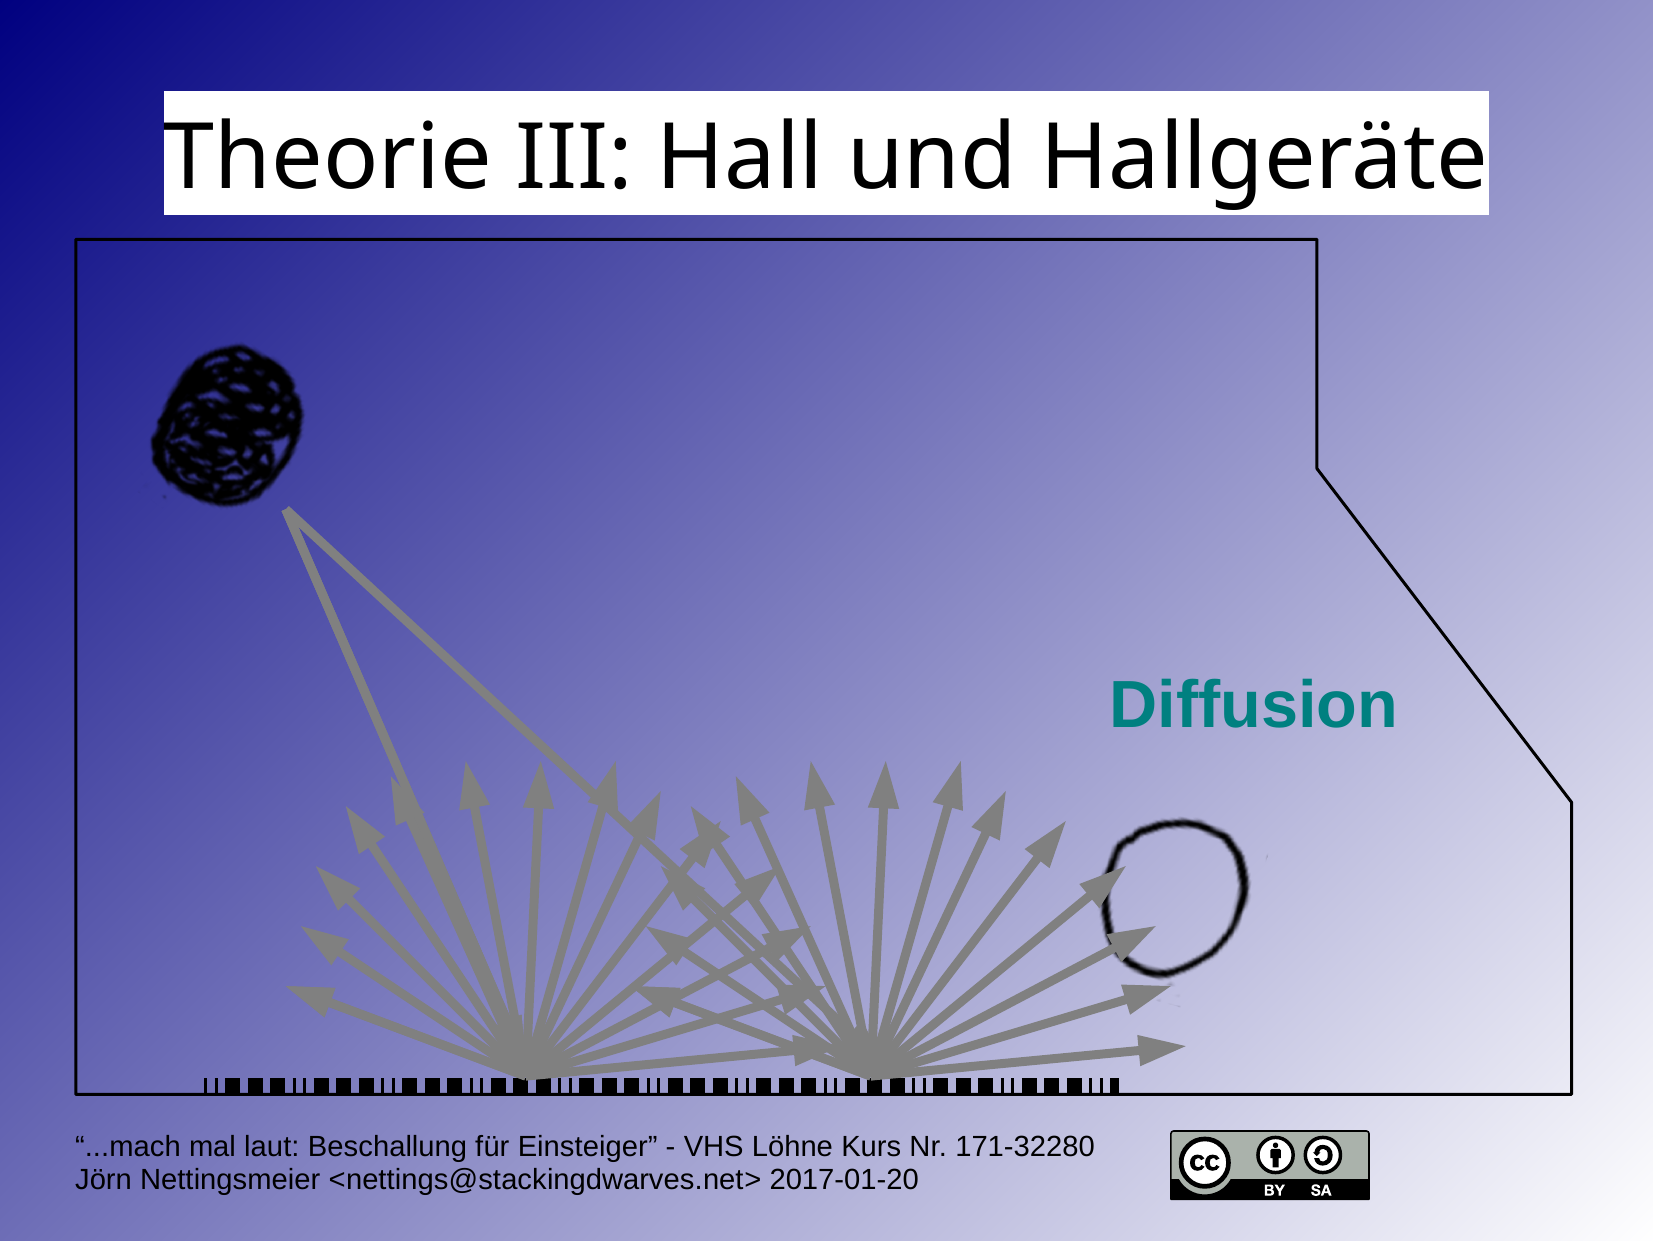

# Theorie III: Hall und Hallgeräte
Diffusion